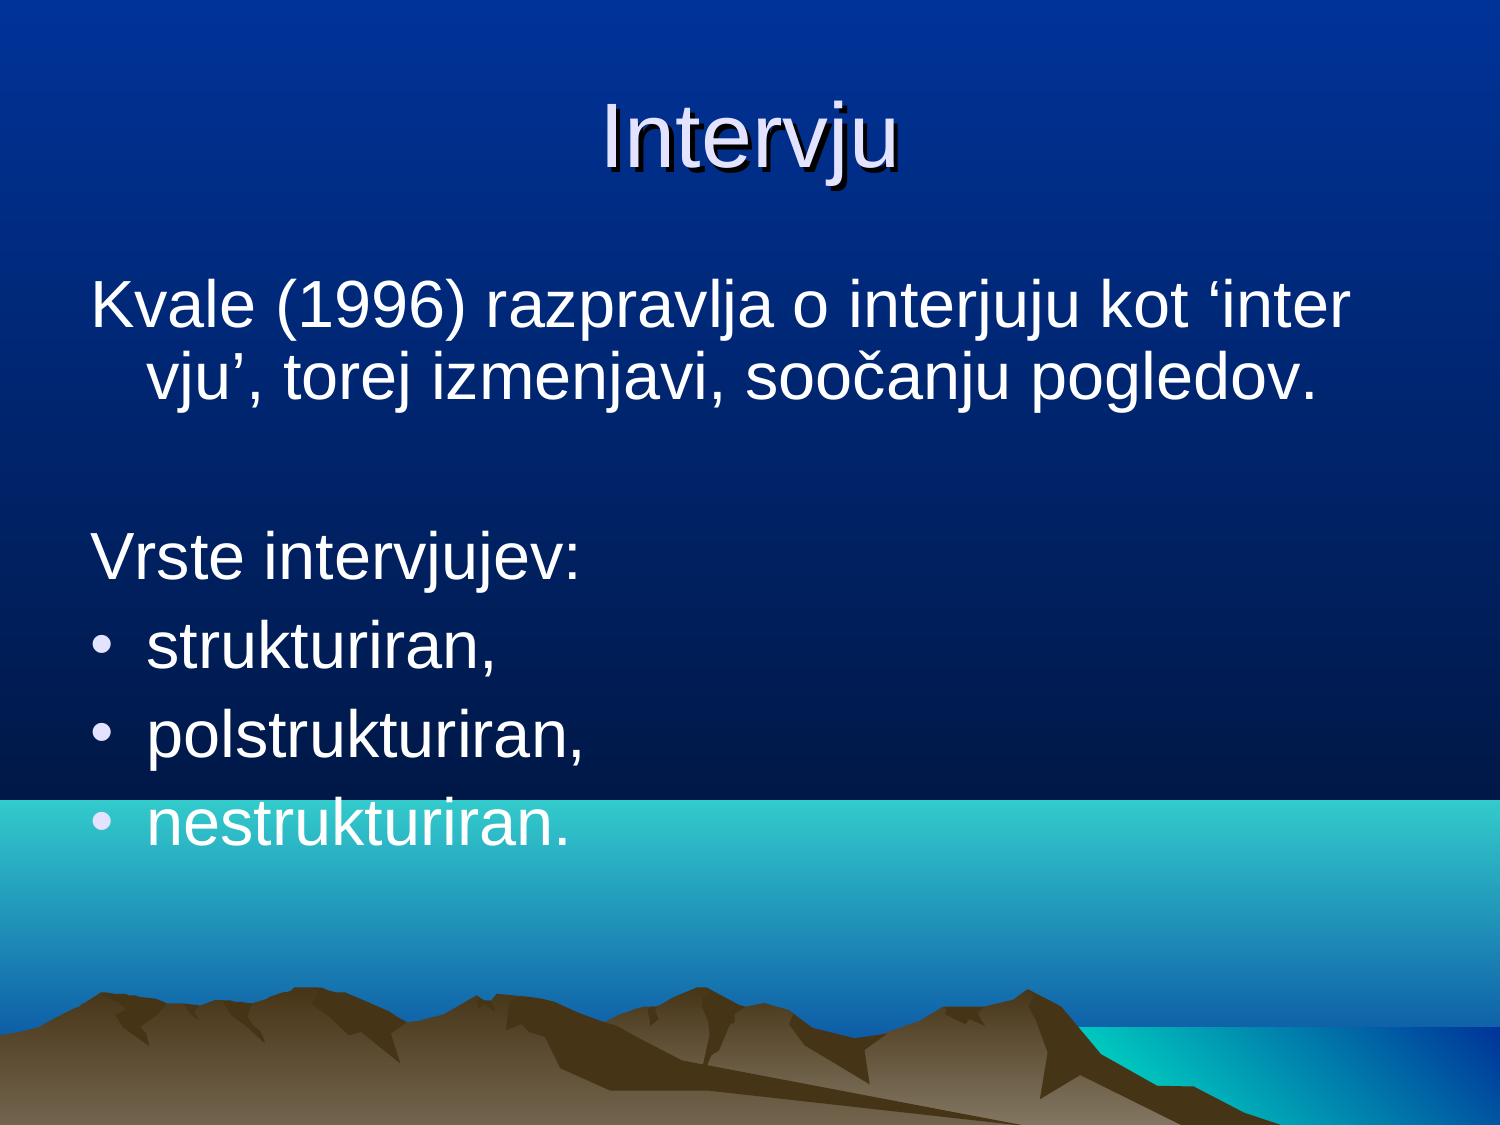

# Intervju
Kvale (1996) razpravlja o interjuju kot ‘inter vju’, torej izmenjavi, soočanju pogledov.
Vrste intervjujev:
strukturiran,
polstrukturiran,
nestrukturiran.